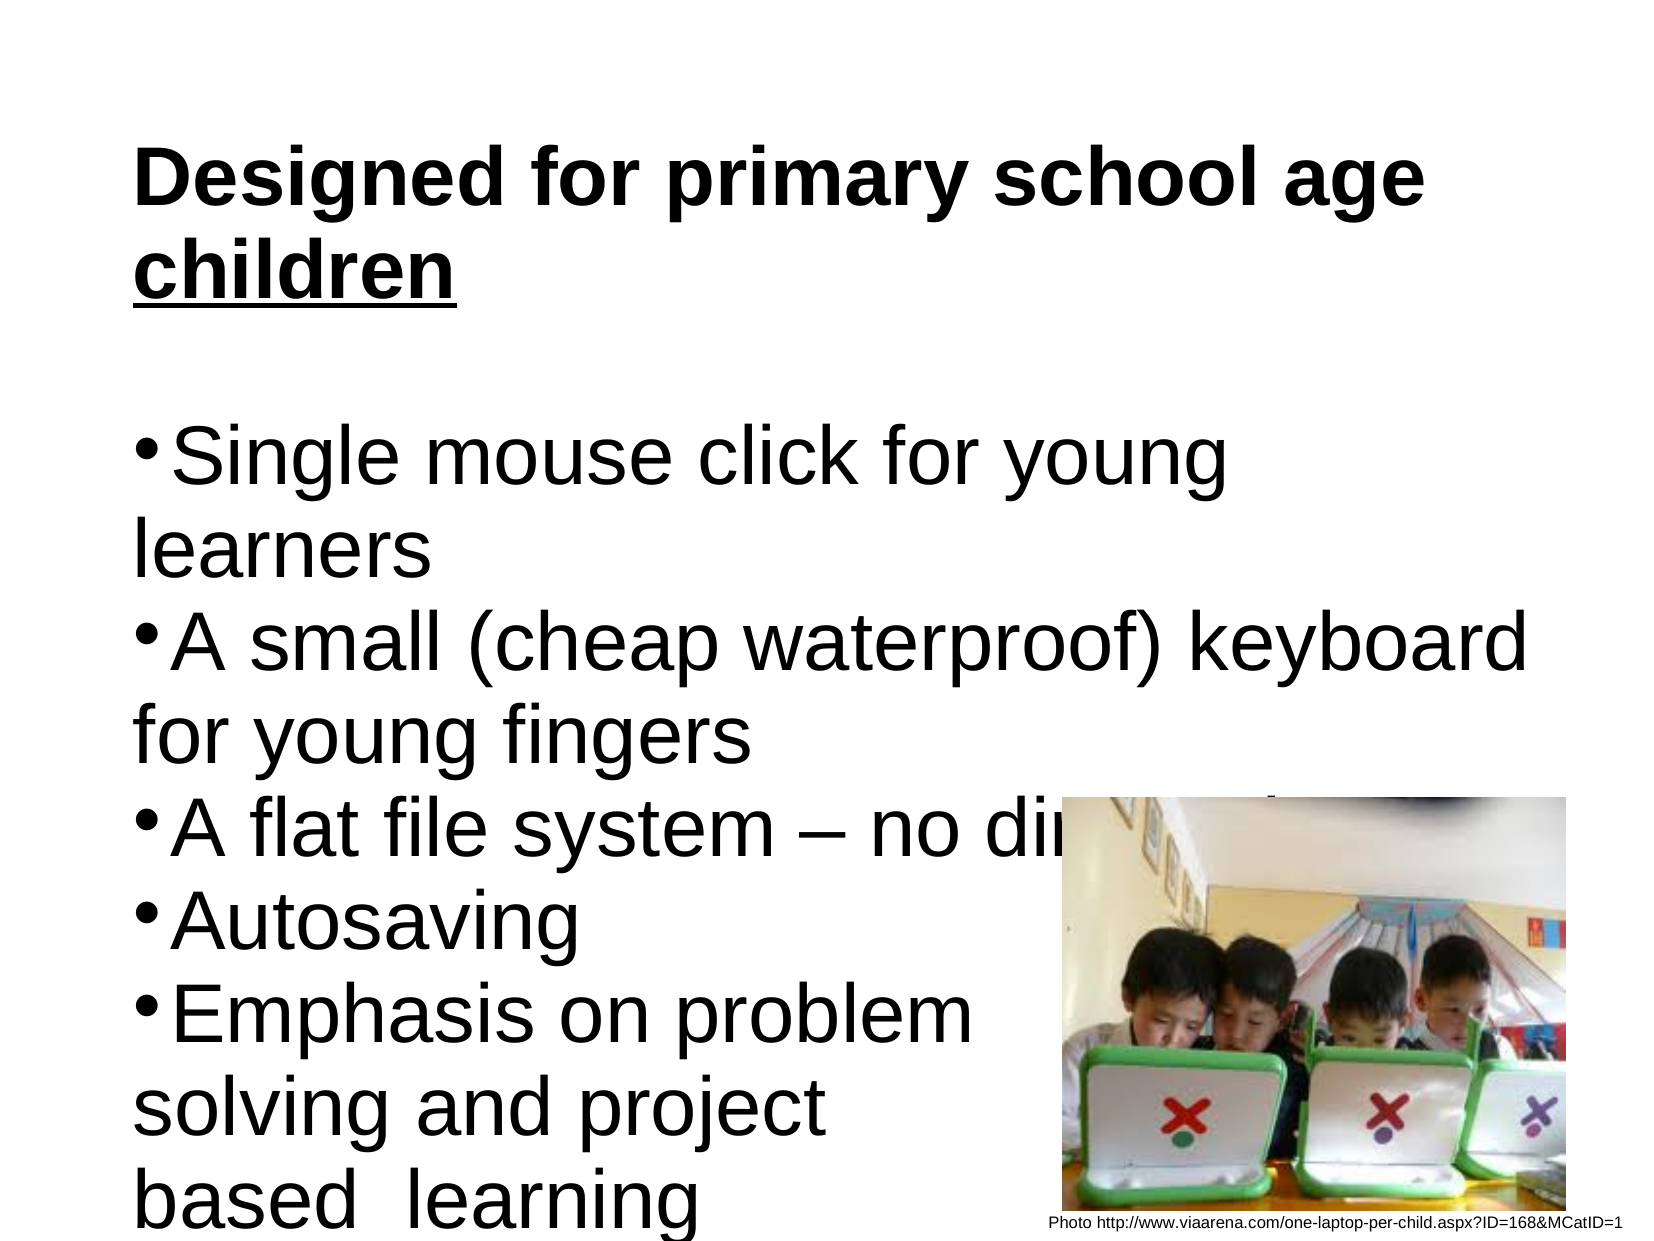

Designed for primary school age children
Single mouse click for young learners
A small (cheap waterproof) keyboard for young fingers
A flat file system – no directories
Autosaving
Emphasis on problem
solving and project
based learning
Photo http://www.viaarena.com/one-laptop-per-child.aspx?ID=168&MCatID=1